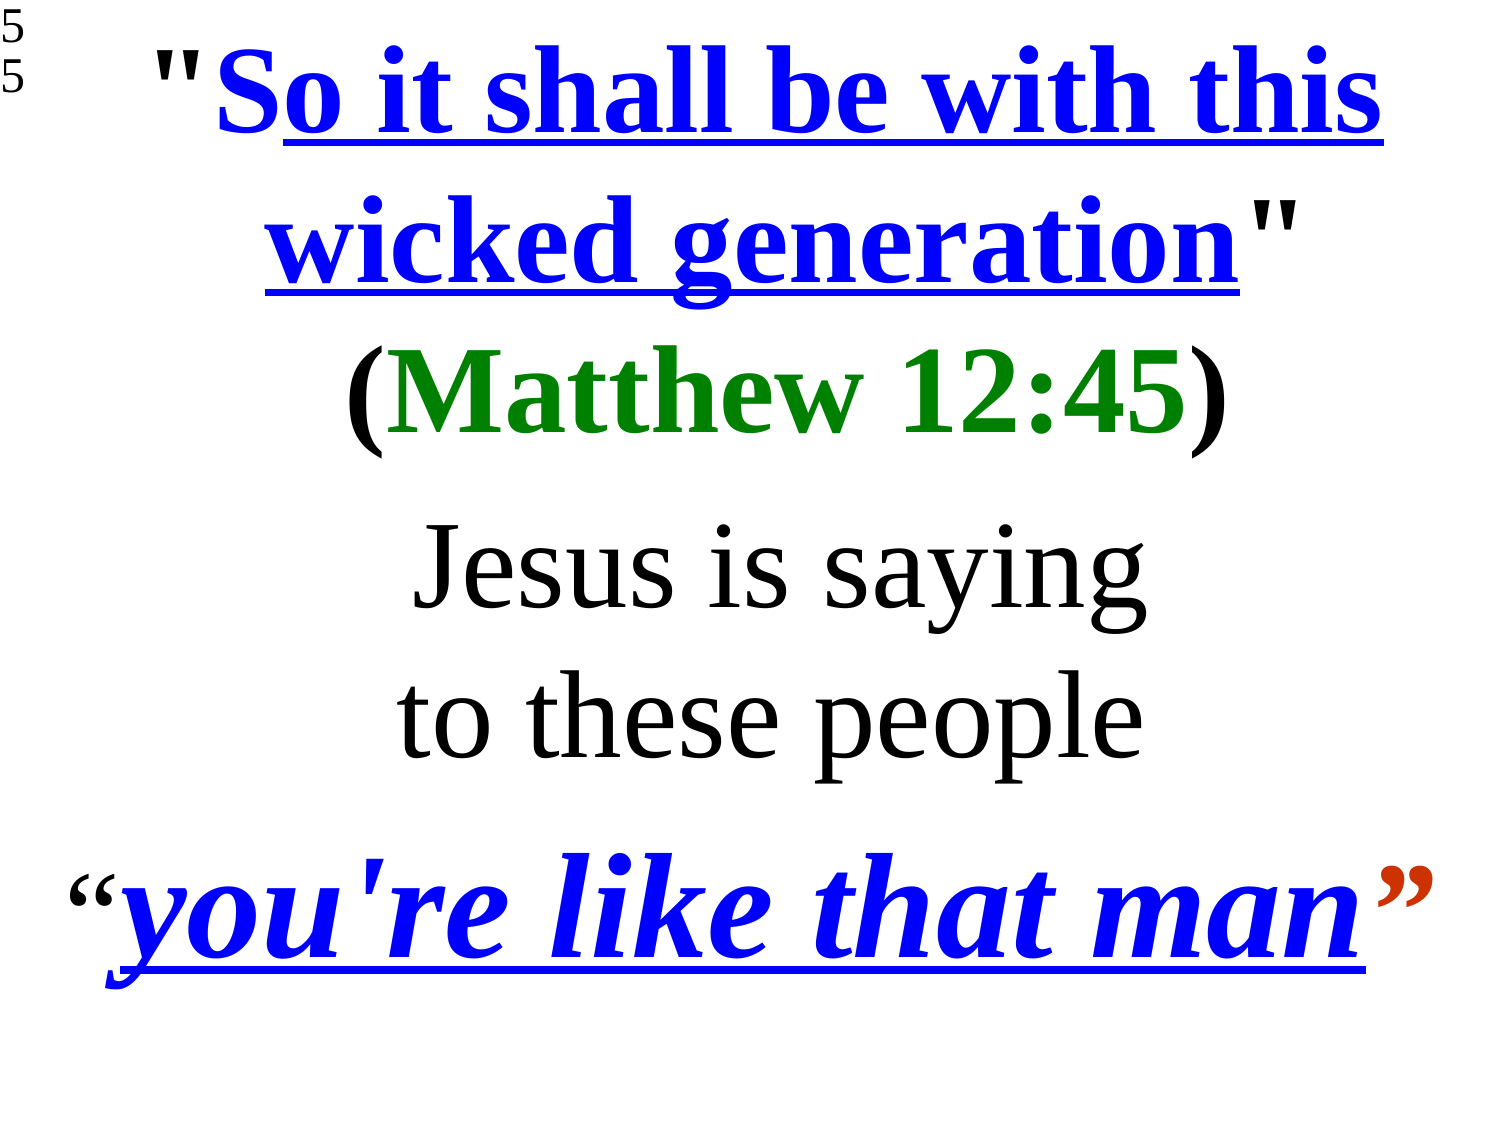

 "So it shall be with this wicked generation"
(Matthew 12:45)
Jesus is saying
to these people
“you're like that man”